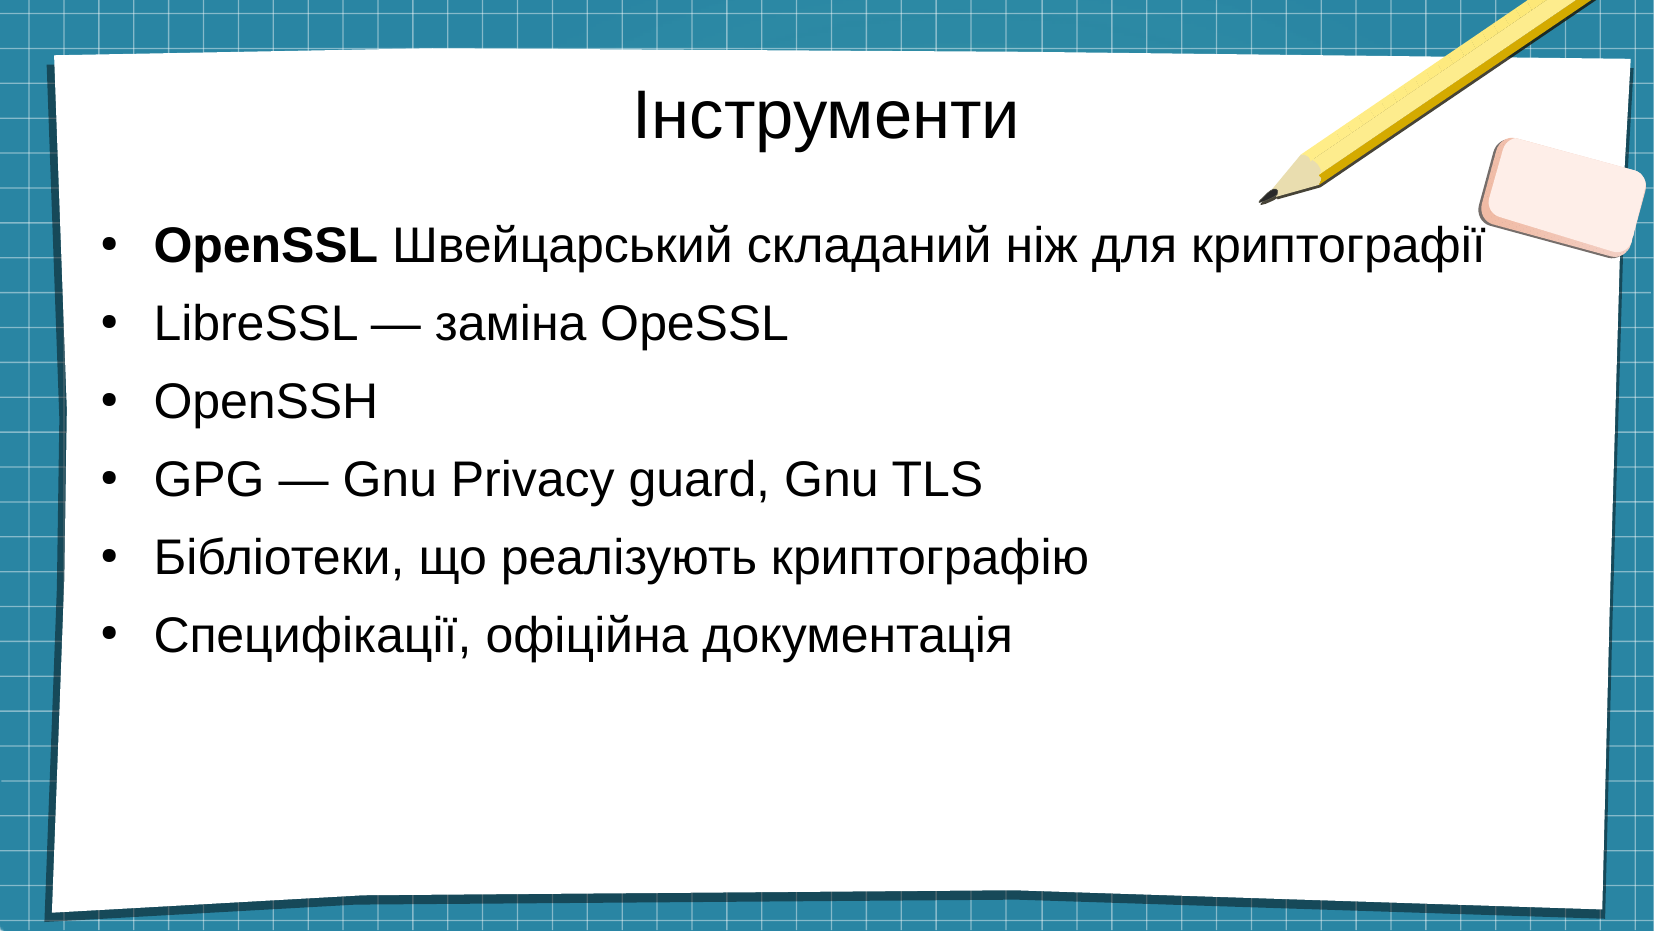

# Інструменти
OpenSSL Швейцарський складаний ніж для криптографії
LibreSSL — заміна OpeSSL
OpenSSH
GPG — Gnu Privacy guard, Gnu TLS
Бібліотеки, що реалізують криптографію
Специфікації, офіційна документація